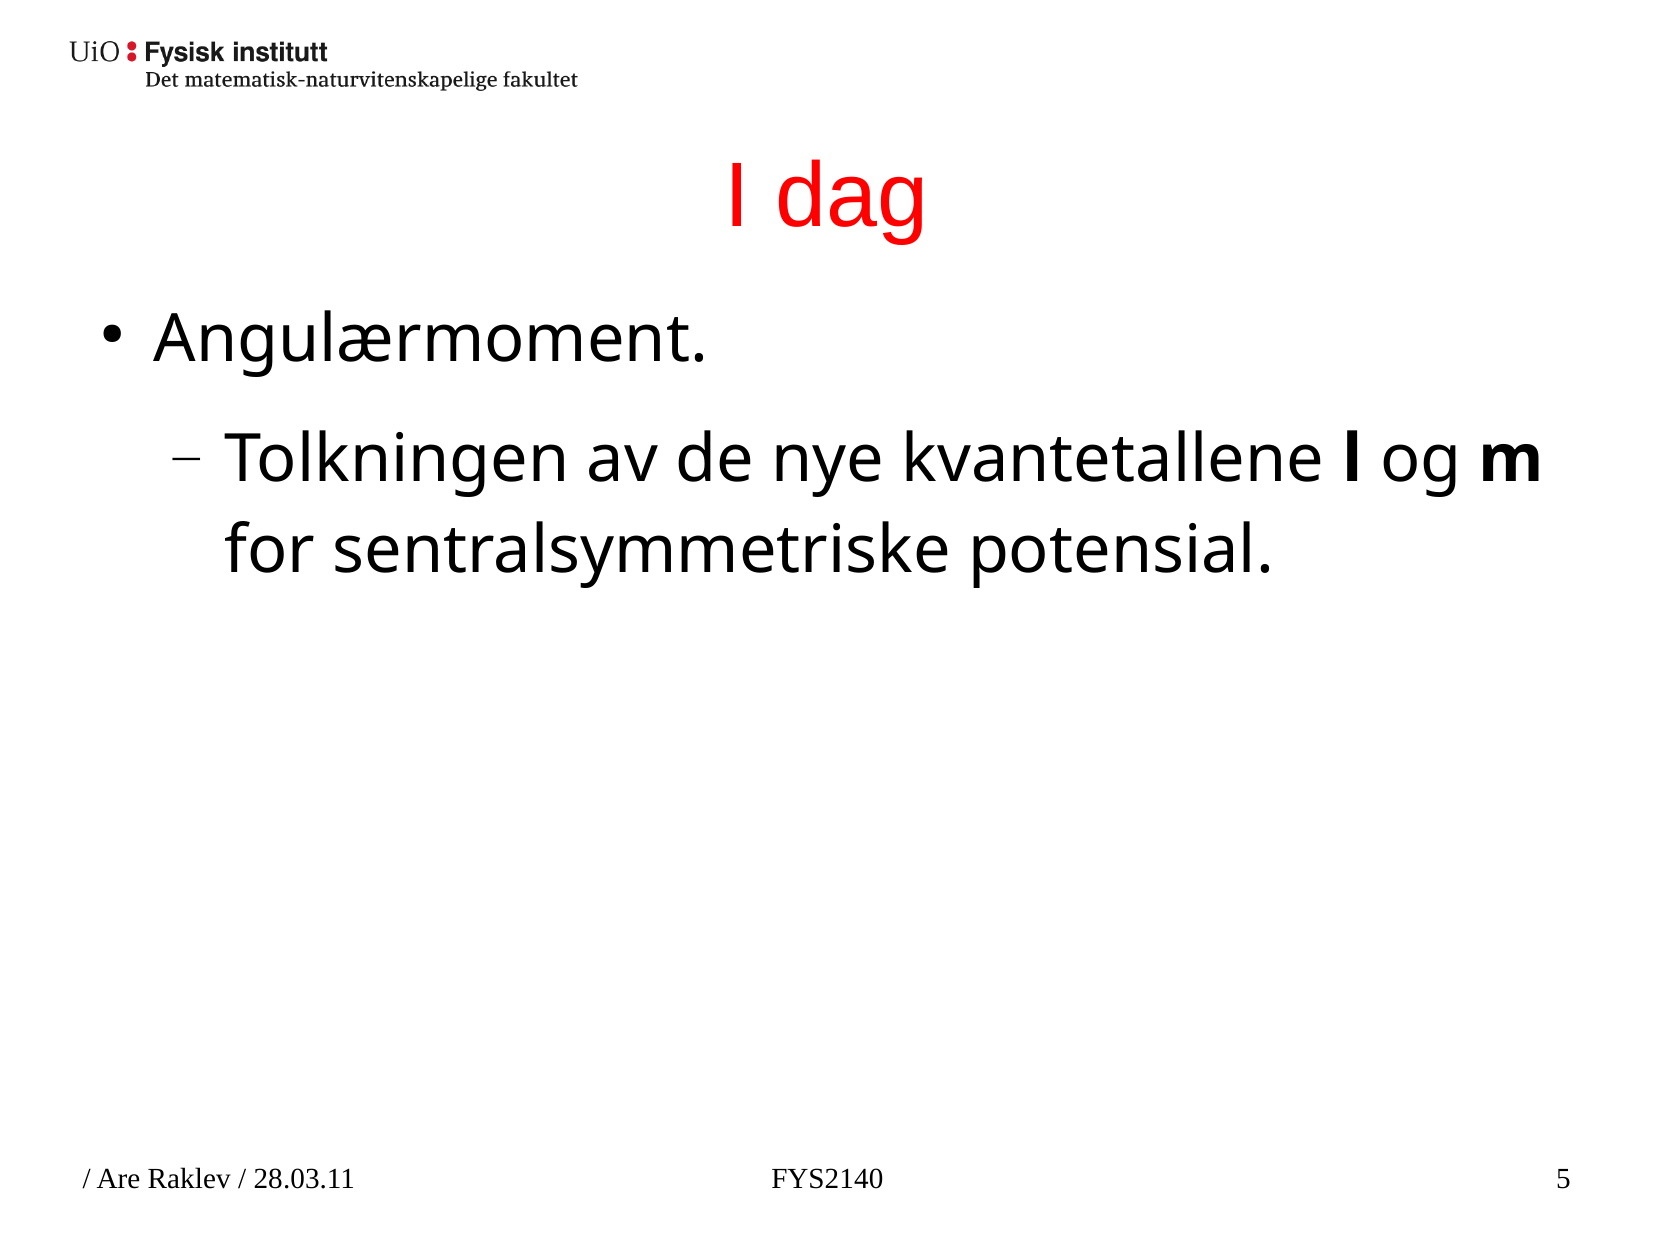

# I dag
Angulærmoment.
Tolkningen av de nye kvantetallene l og m for sentralsymmetriske potensial.
/ Are Raklev / 28.03.11
FYS2140
5